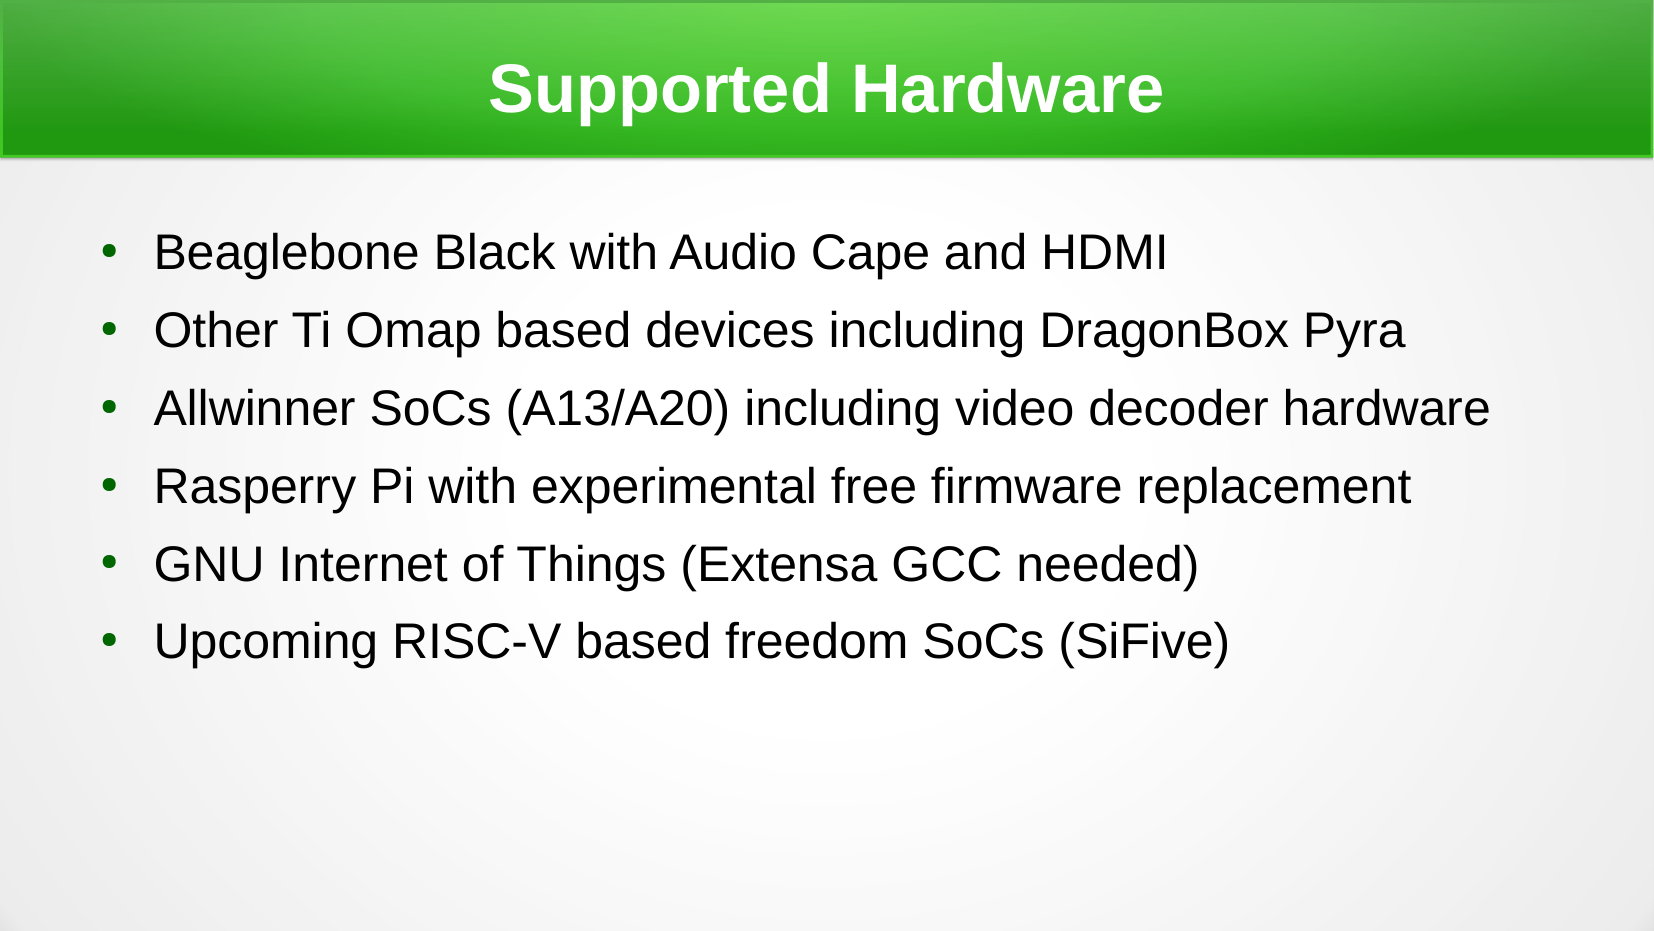

# Supported Hardware
Beaglebone Black with Audio Cape and HDMI
Other Ti Omap based devices including DragonBox Pyra
Allwinner SoCs (A13/A20) including video decoder hardware
Rasperry Pi with experimental free firmware replacement
GNU Internet of Things (Extensa GCC needed)
Upcoming RISC-V based freedom SoCs (SiFive)